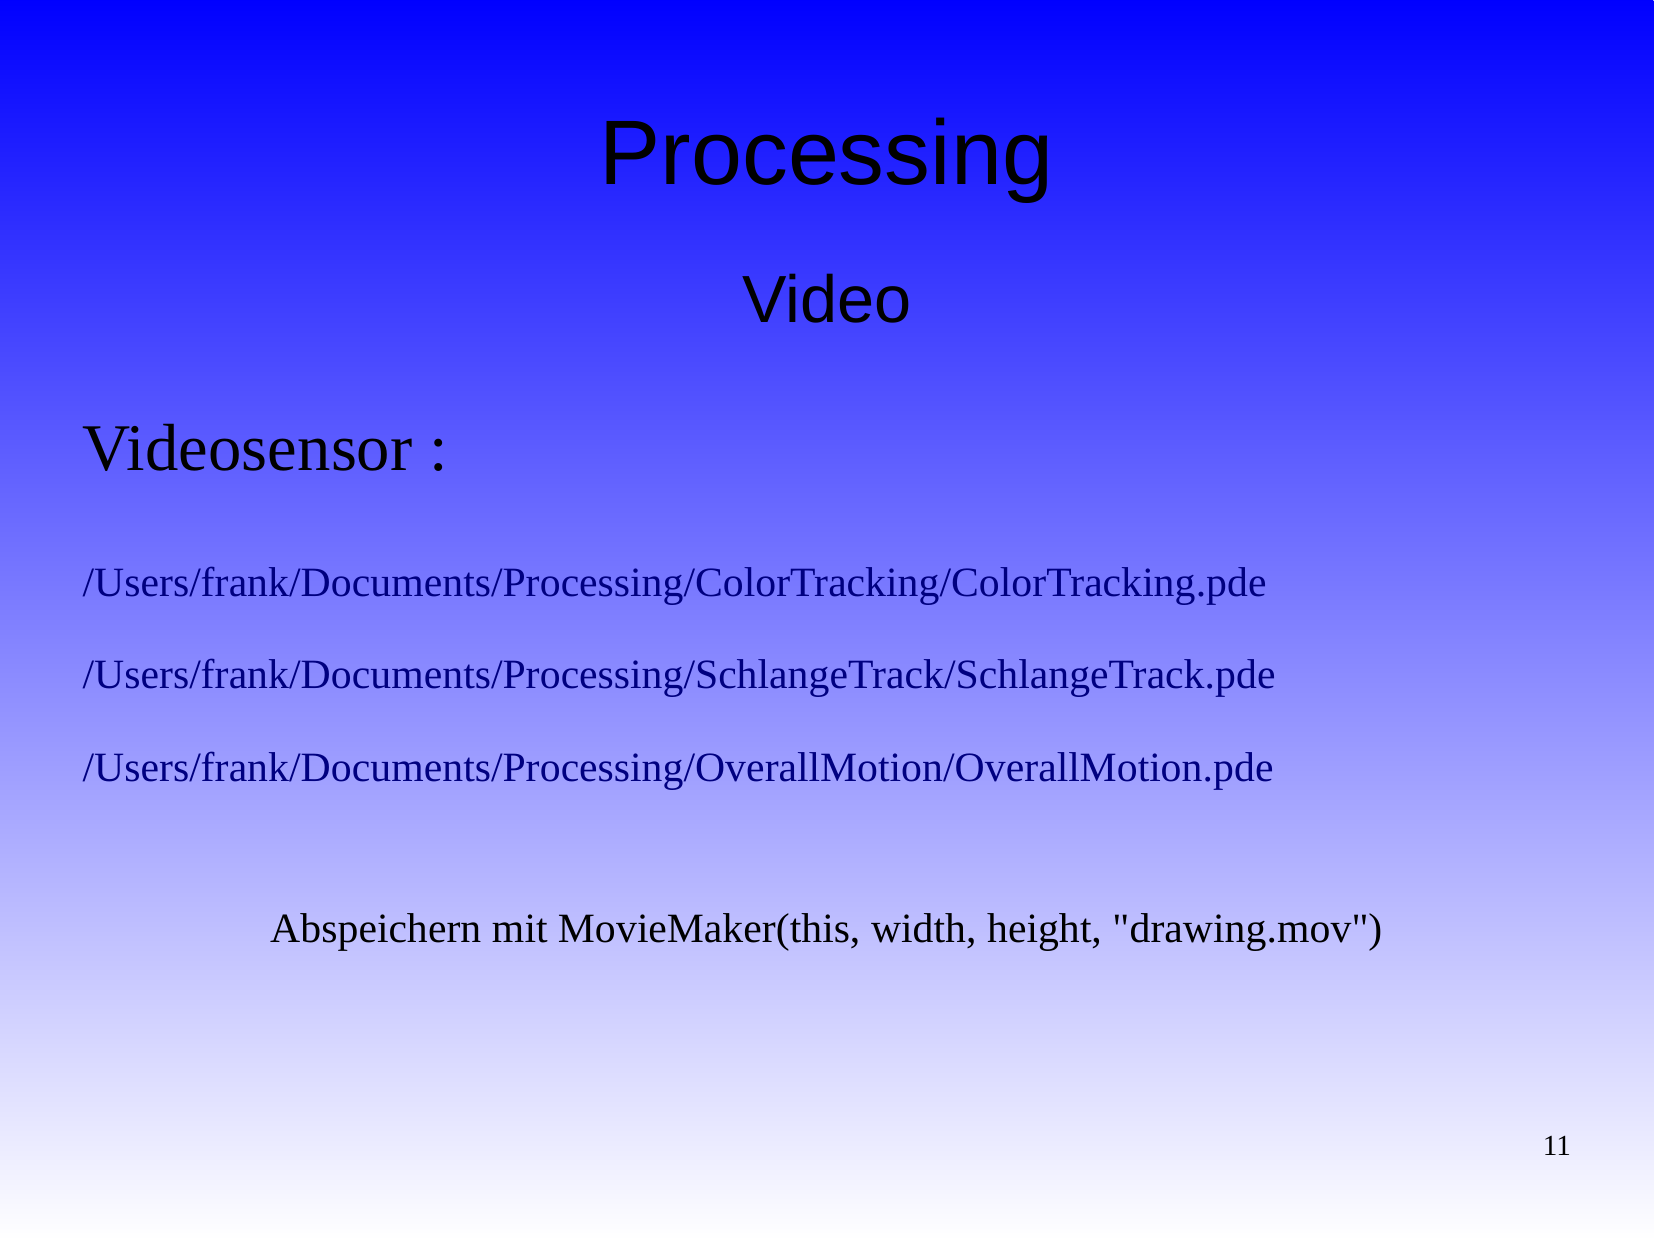

# Processing
Video
Videosensor :
/Users/frank/Documents/Processing/ColorTracking/ColorTracking.pde
/Users/frank/Documents/Processing/SchlangeTrack/SchlangeTrack.pde
/Users/frank/Documents/Processing/OverallMotion/OverallMotion.pde
Abspeichern mit MovieMaker(this, width, height, "drawing.mov")
11